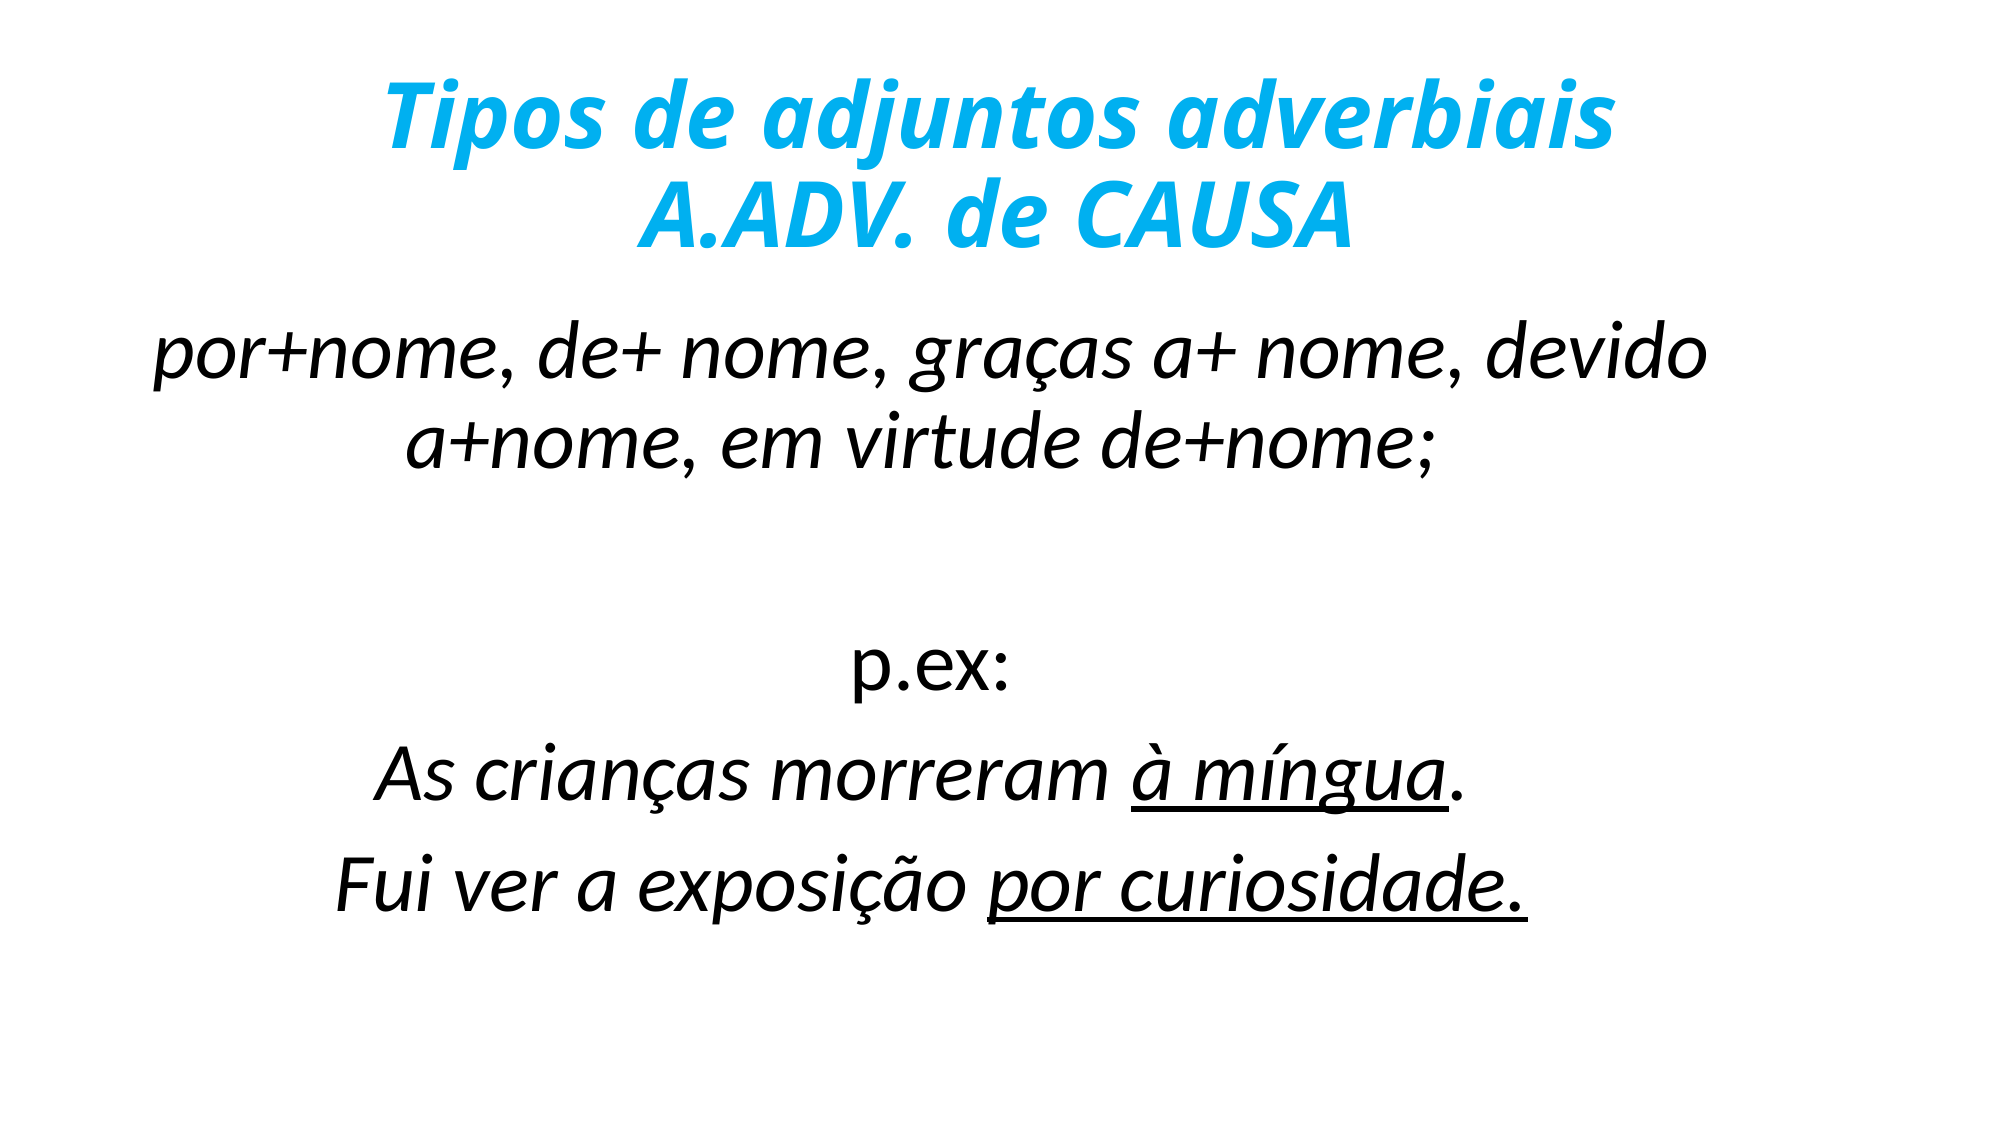

# Tipos de adjuntos adverbiais A.ADV. de CAUSA
por+nome, de+ nome, graças a+ nome, devido a+nome, em virtude de+nome;
 p.ex:
As crianças morreram à míngua.
Fui ver a exposição por curiosidade.